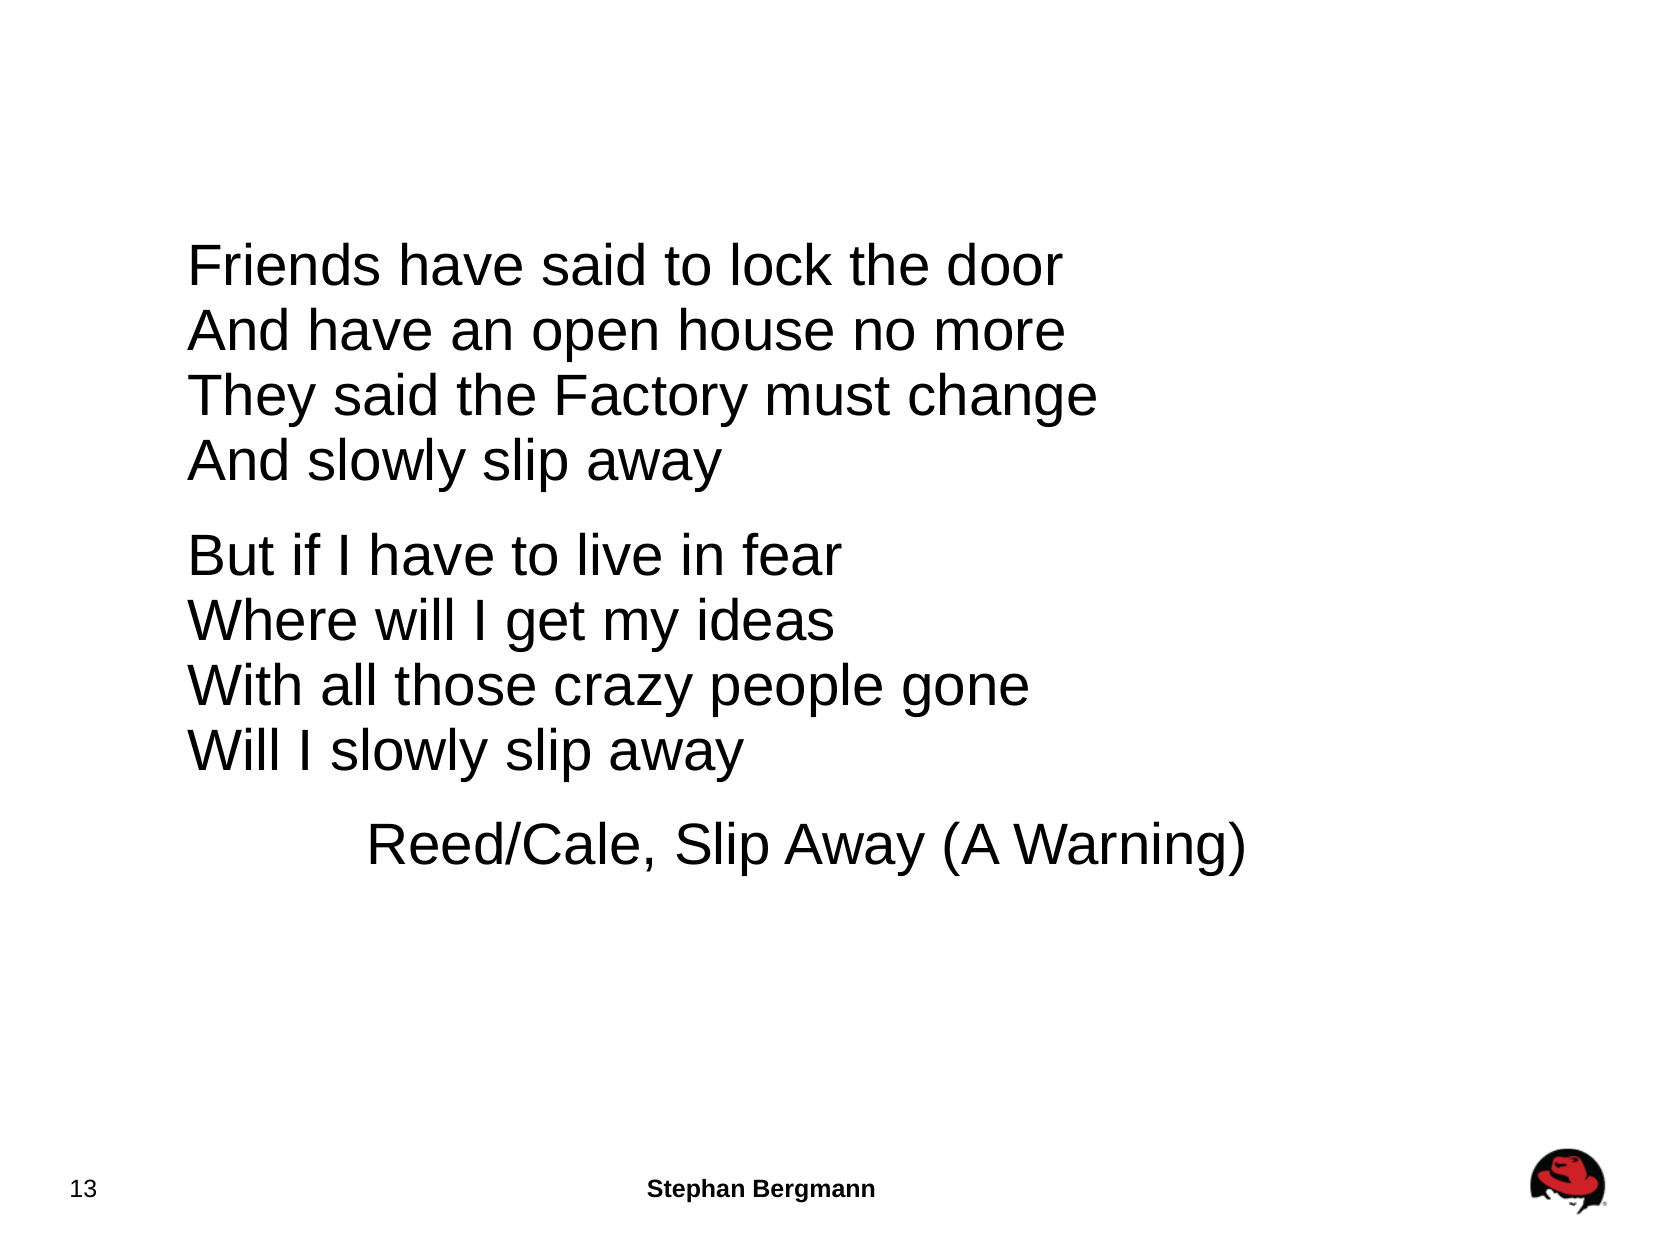

#
Friends have said to lock the door
And have an open house no more
They said the Factory must change
And slowly slip away
But if I have to live in fear
Where will I get my ideas
With all those crazy people gone
Will I slowly slip away
 Reed/Cale, Slip Away (A Warning)